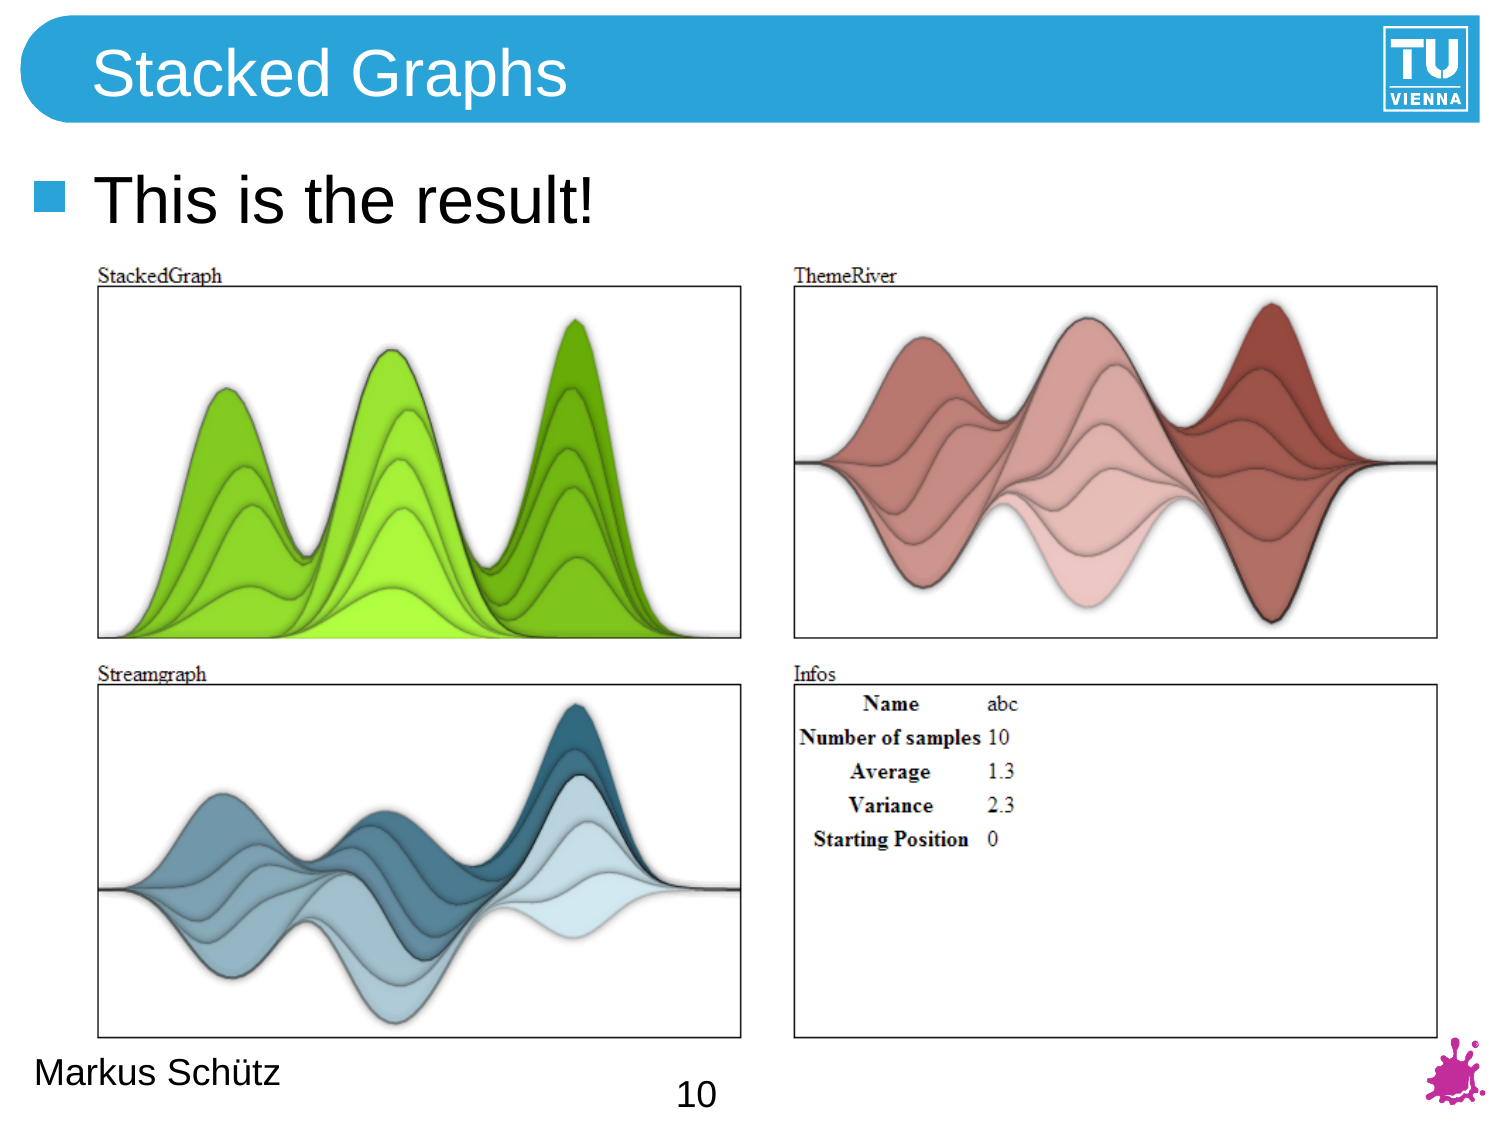

# Stacked Graphs
This is the result!
10
Markus Schütz